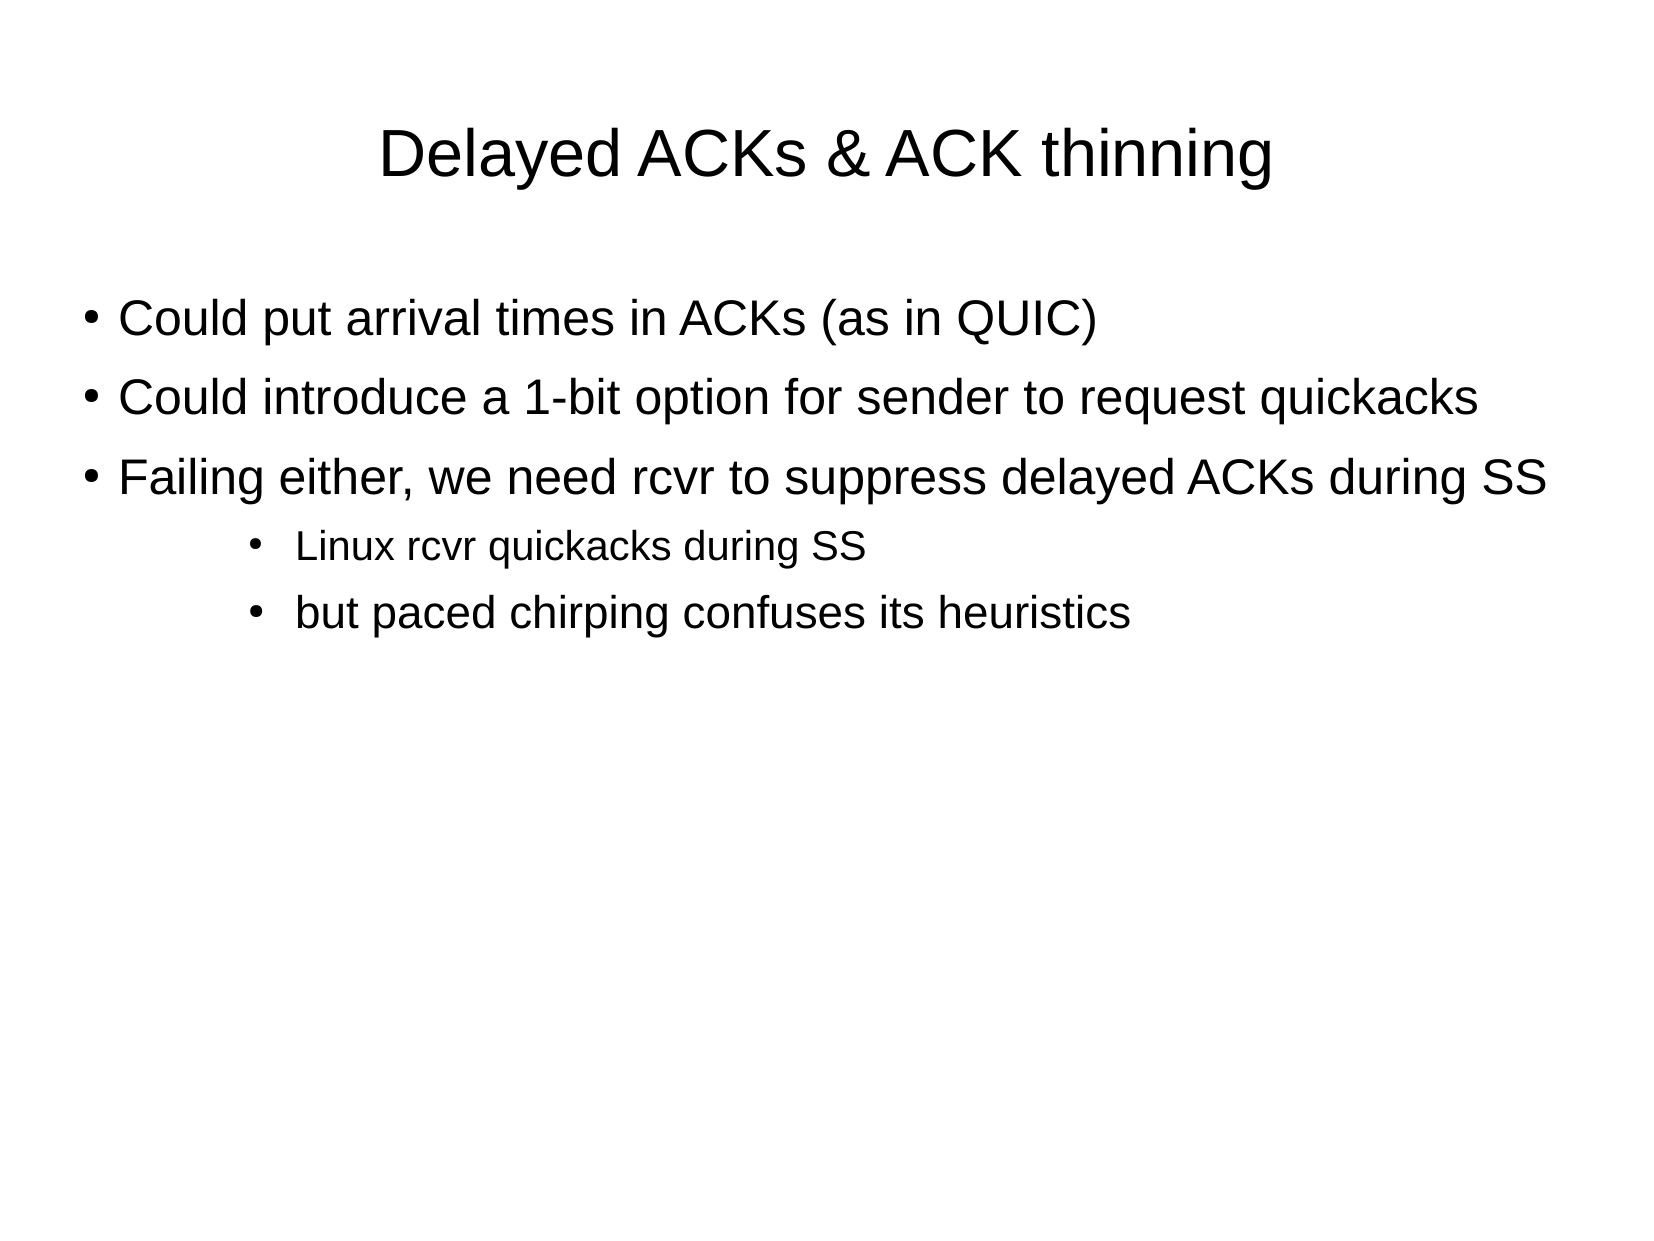

# Delayed ACKs & ACK thinning
Could put arrival times in ACKs (as in QUIC)
Could introduce a 1-bit option for sender to request quickacks
Failing either, we need rcvr to suppress delayed ACKs during SS
Linux rcvr quickacks during SS
but paced chirping confuses its heuristics